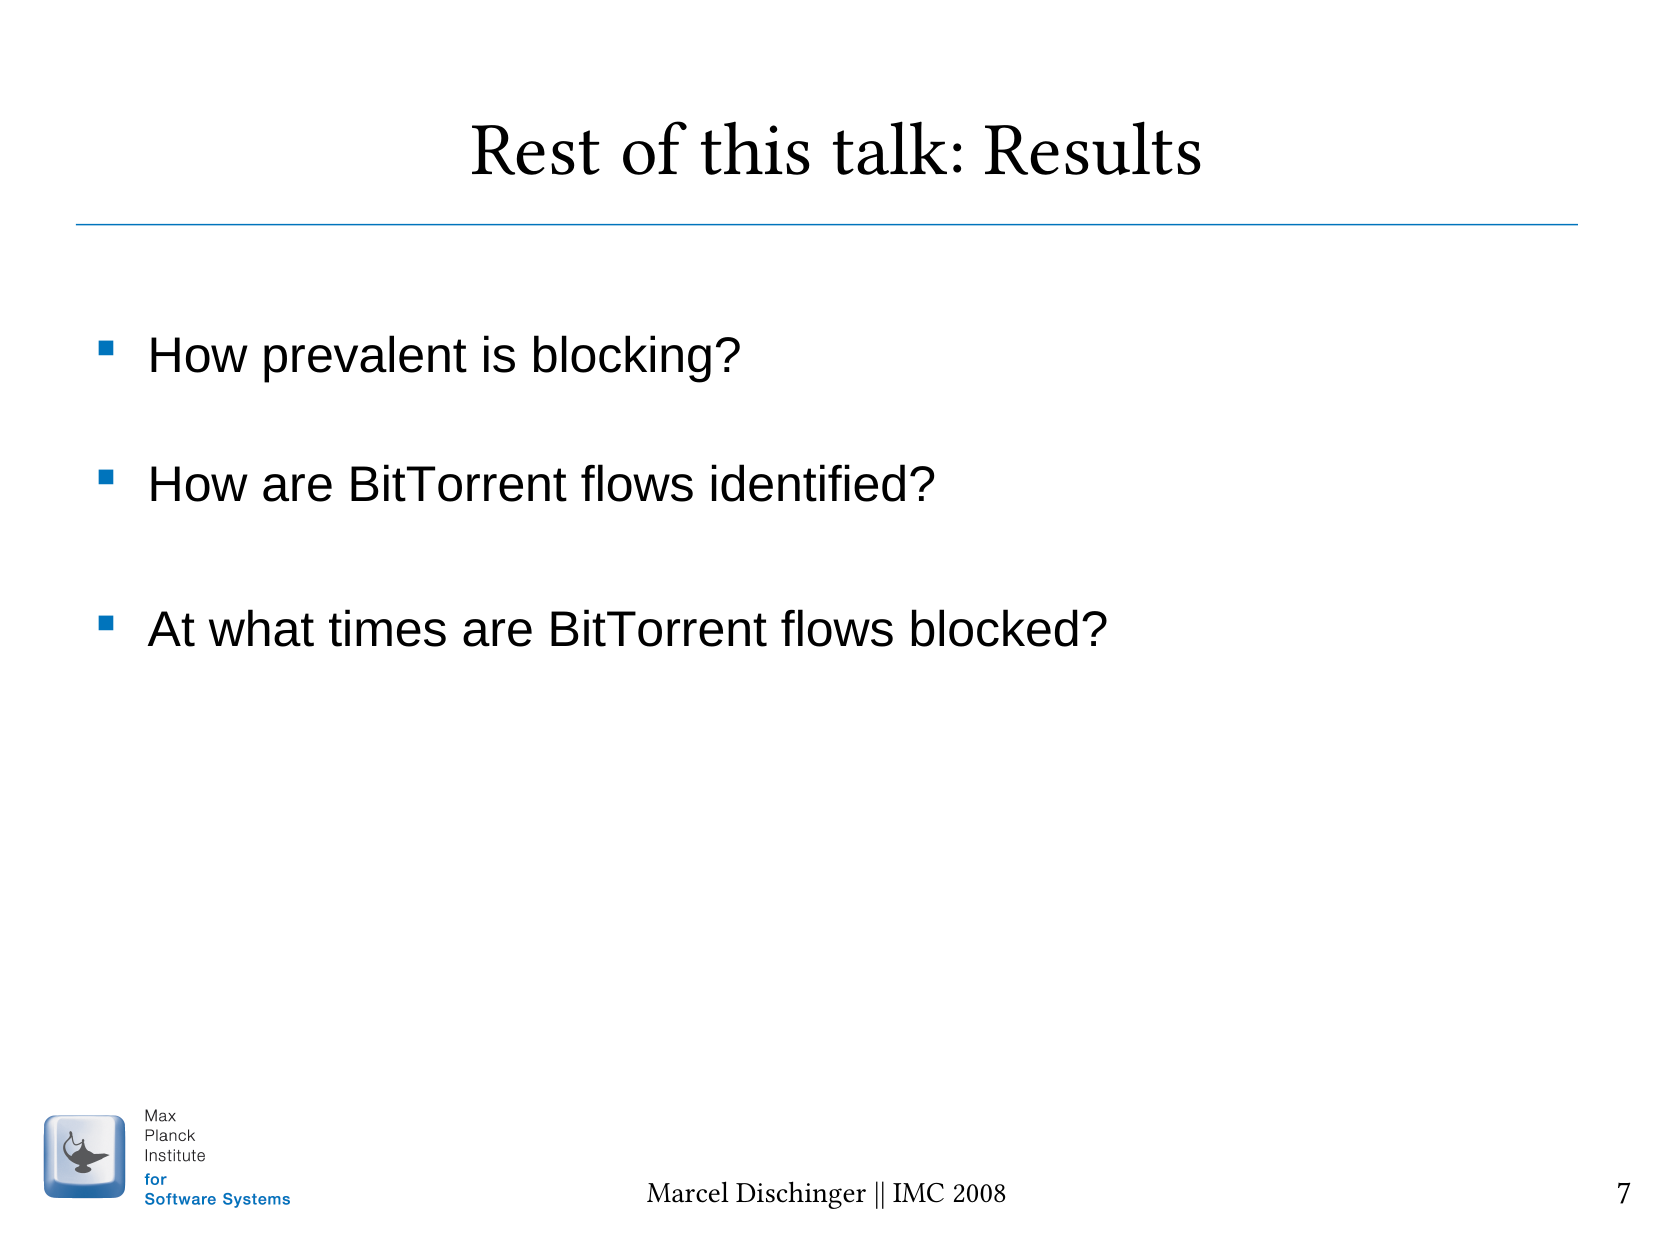

# Rest of this talk: Results
How prevalent is blocking?
How are BitTorrent flows identified?
At what times are BitTorrent flows blocked?